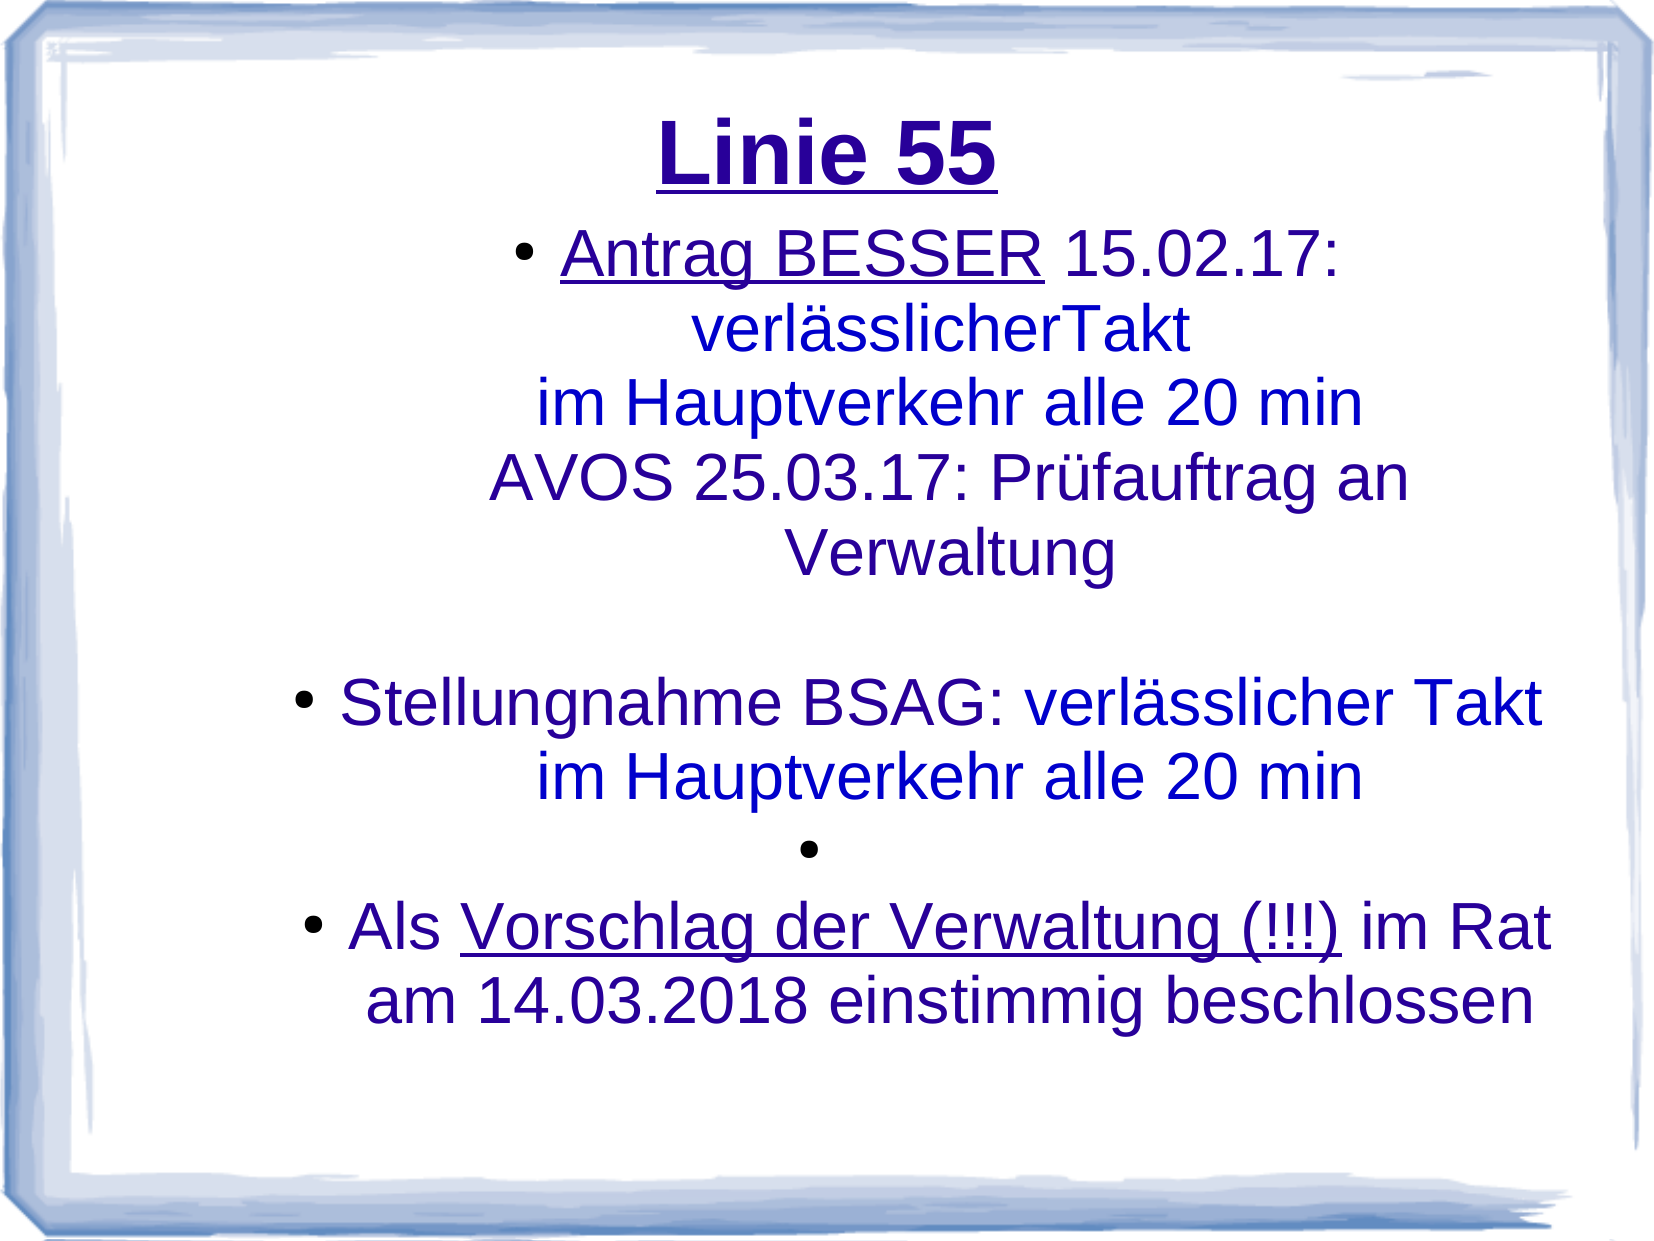

# Linie 55
Antrag BESSER 15.02.17: verlässlicherTakt
im Hauptverkehr alle 20 min
AVOS 25.03.17: Prüfauftrag an Verwaltung
Stellungnahme BSAG: verlässlicher Takt
im Hauptverkehr alle 20 min
Als Vorschlag der Verwaltung (!!!) im Rat
am 14.03.2018 einstimmig beschlossen